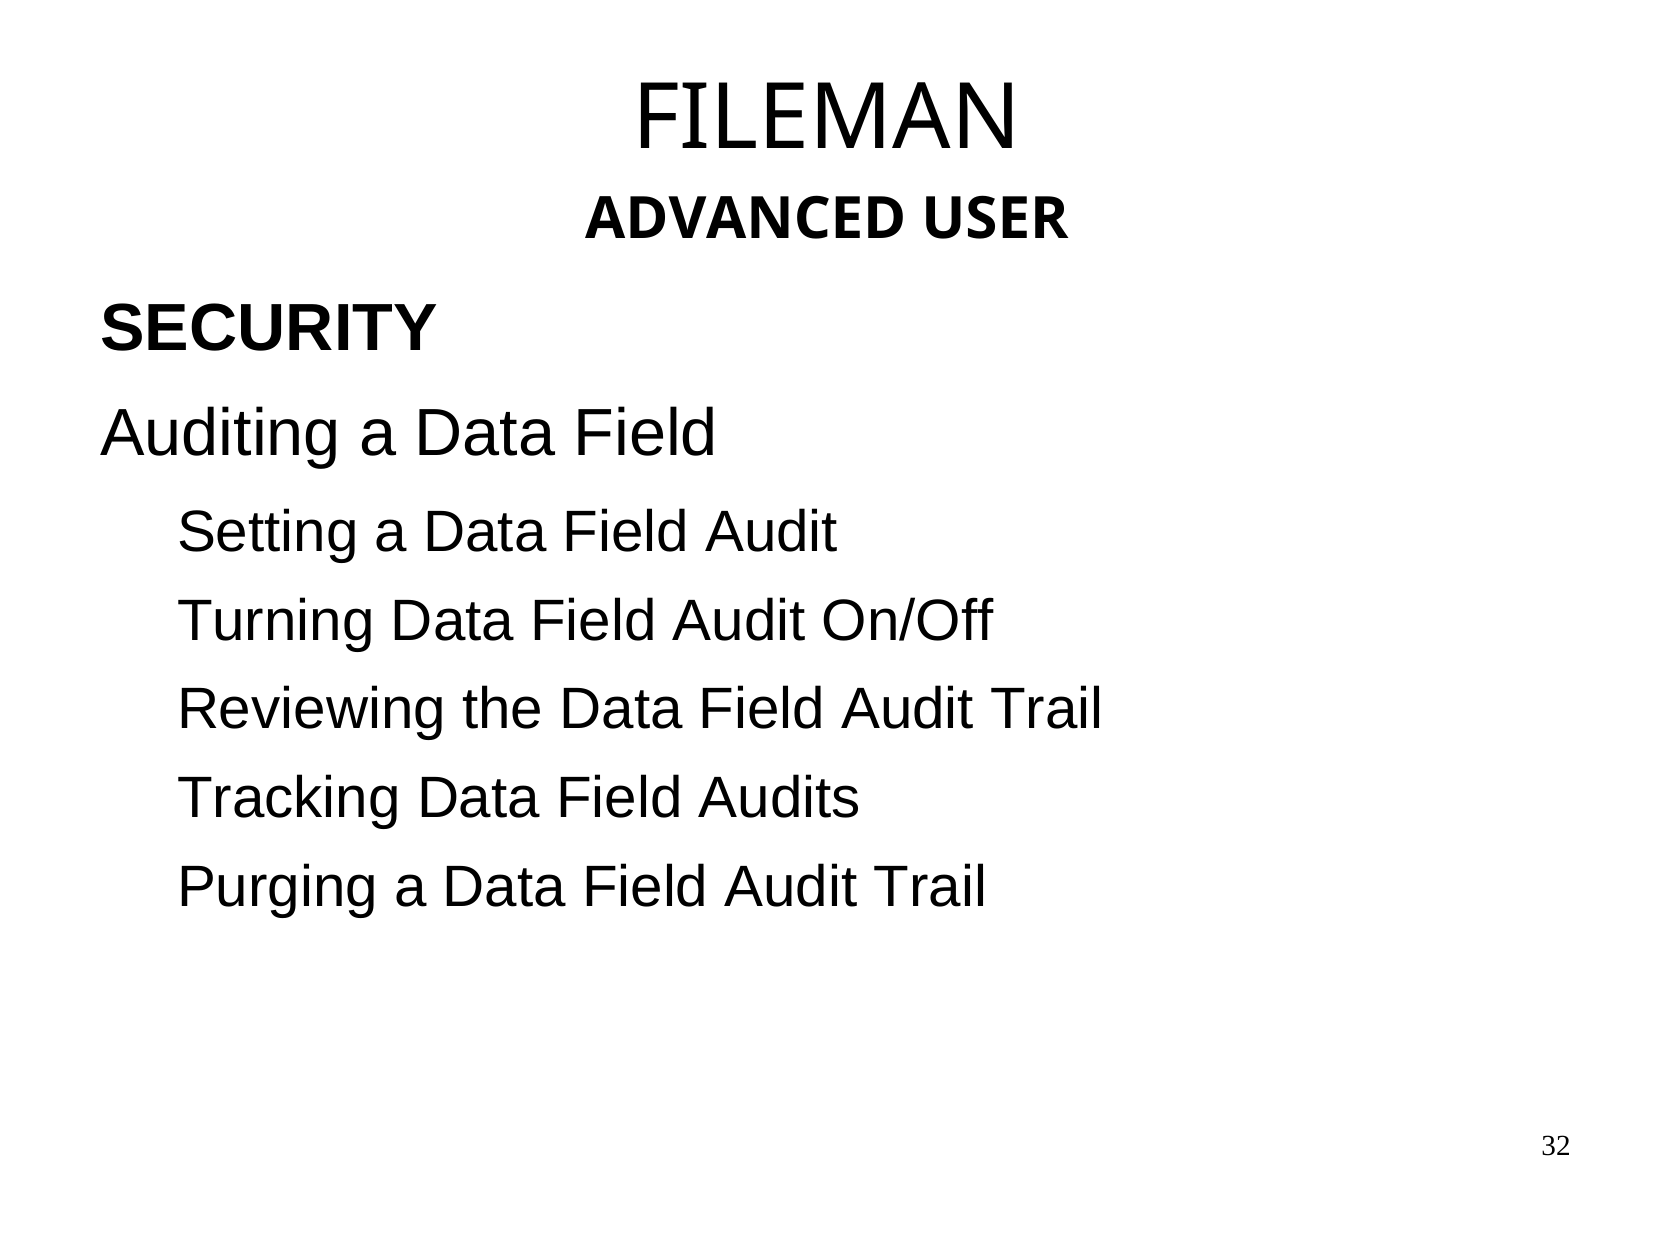

# FILEMAN ADVANCED USER
SECURITY
Auditing a Data Field
Setting a Data Field Audit
Turning Data Field Audit On/Off
Reviewing the Data Field Audit Trail
Tracking Data Field Audits
Purging a Data Field Audit Trail
32